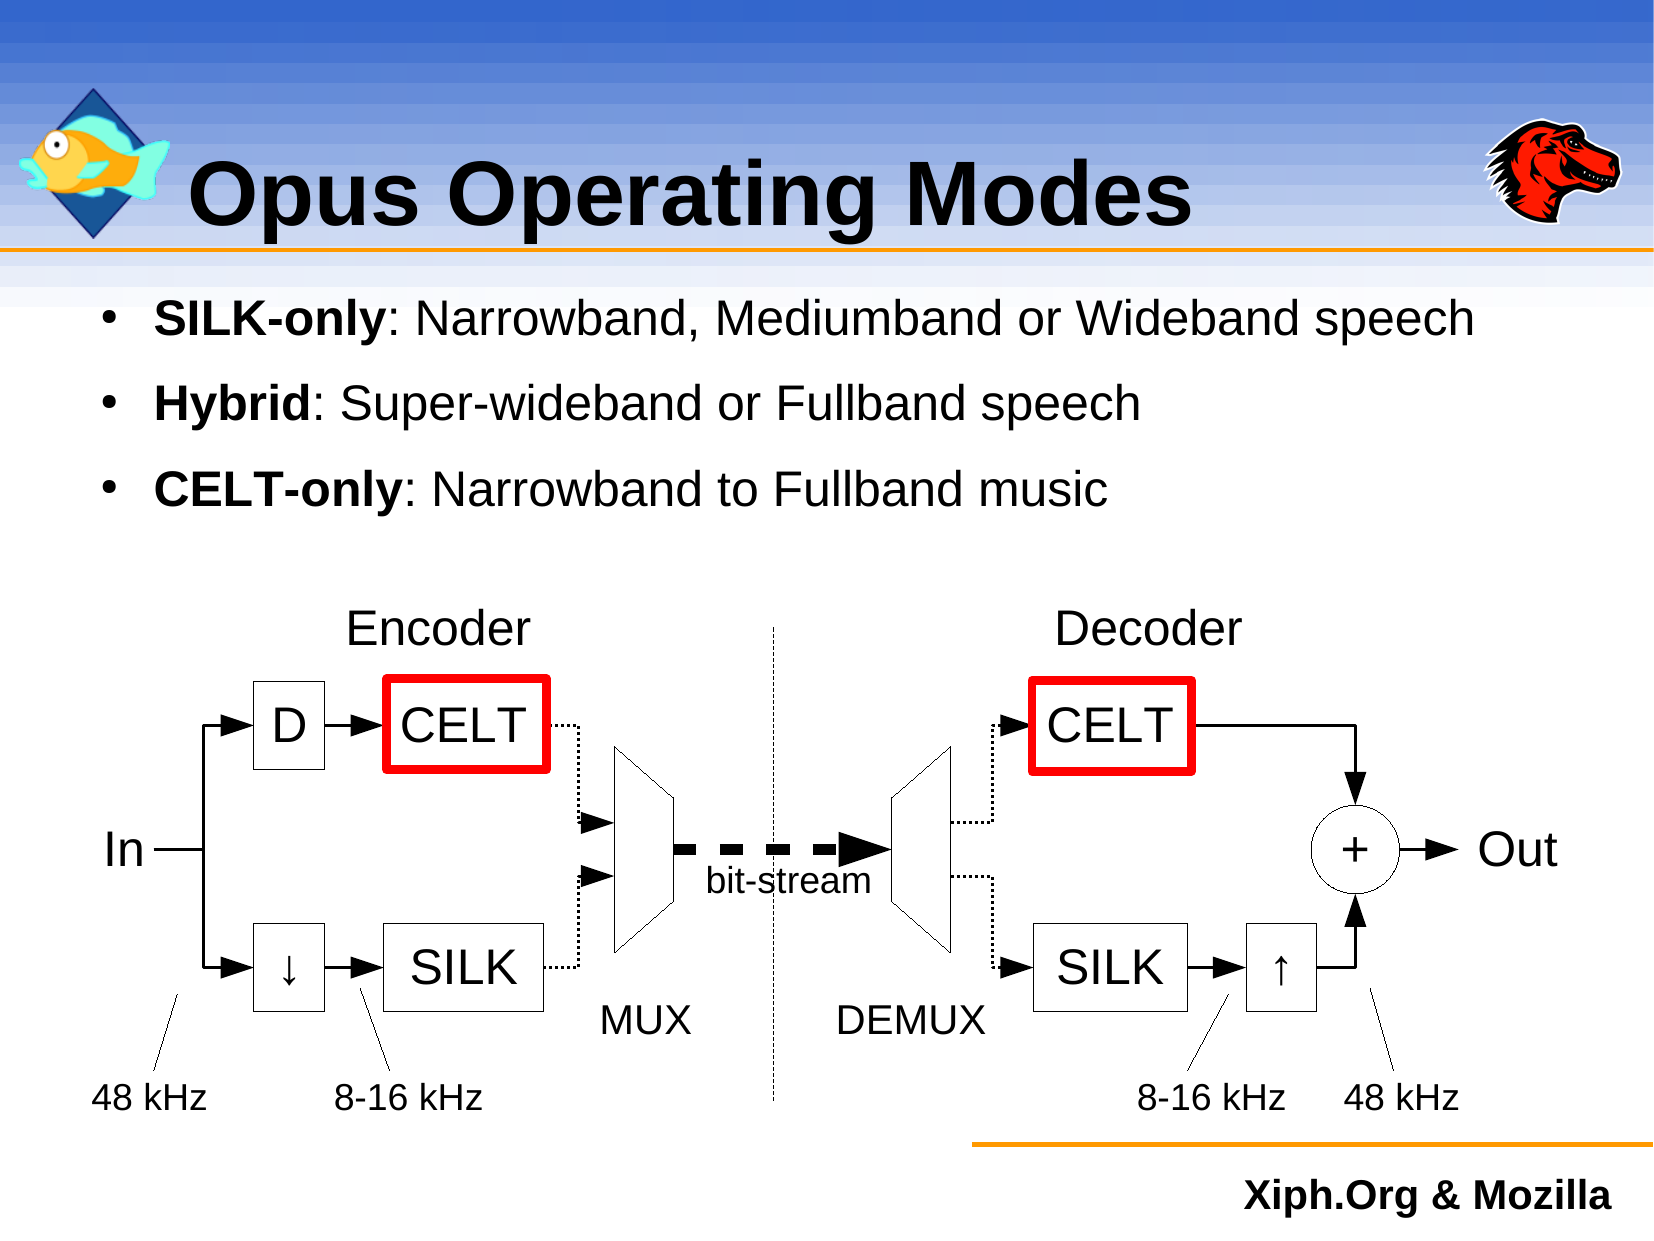

# Opus Operating Modes
SILK-only: Narrowband, Mediumband or Wideband speech
Hybrid: Super-wideband or Fullband speech
CELT-only: Narrowband to Fullband music
Encoder
Decoder
D
CELT
CELT
In
+
Out
bit-stream
↓
SILK
SILK
↑
MUX
DEMUX
48 kHz
8-16 kHz
8-16 kHz
48 kHz